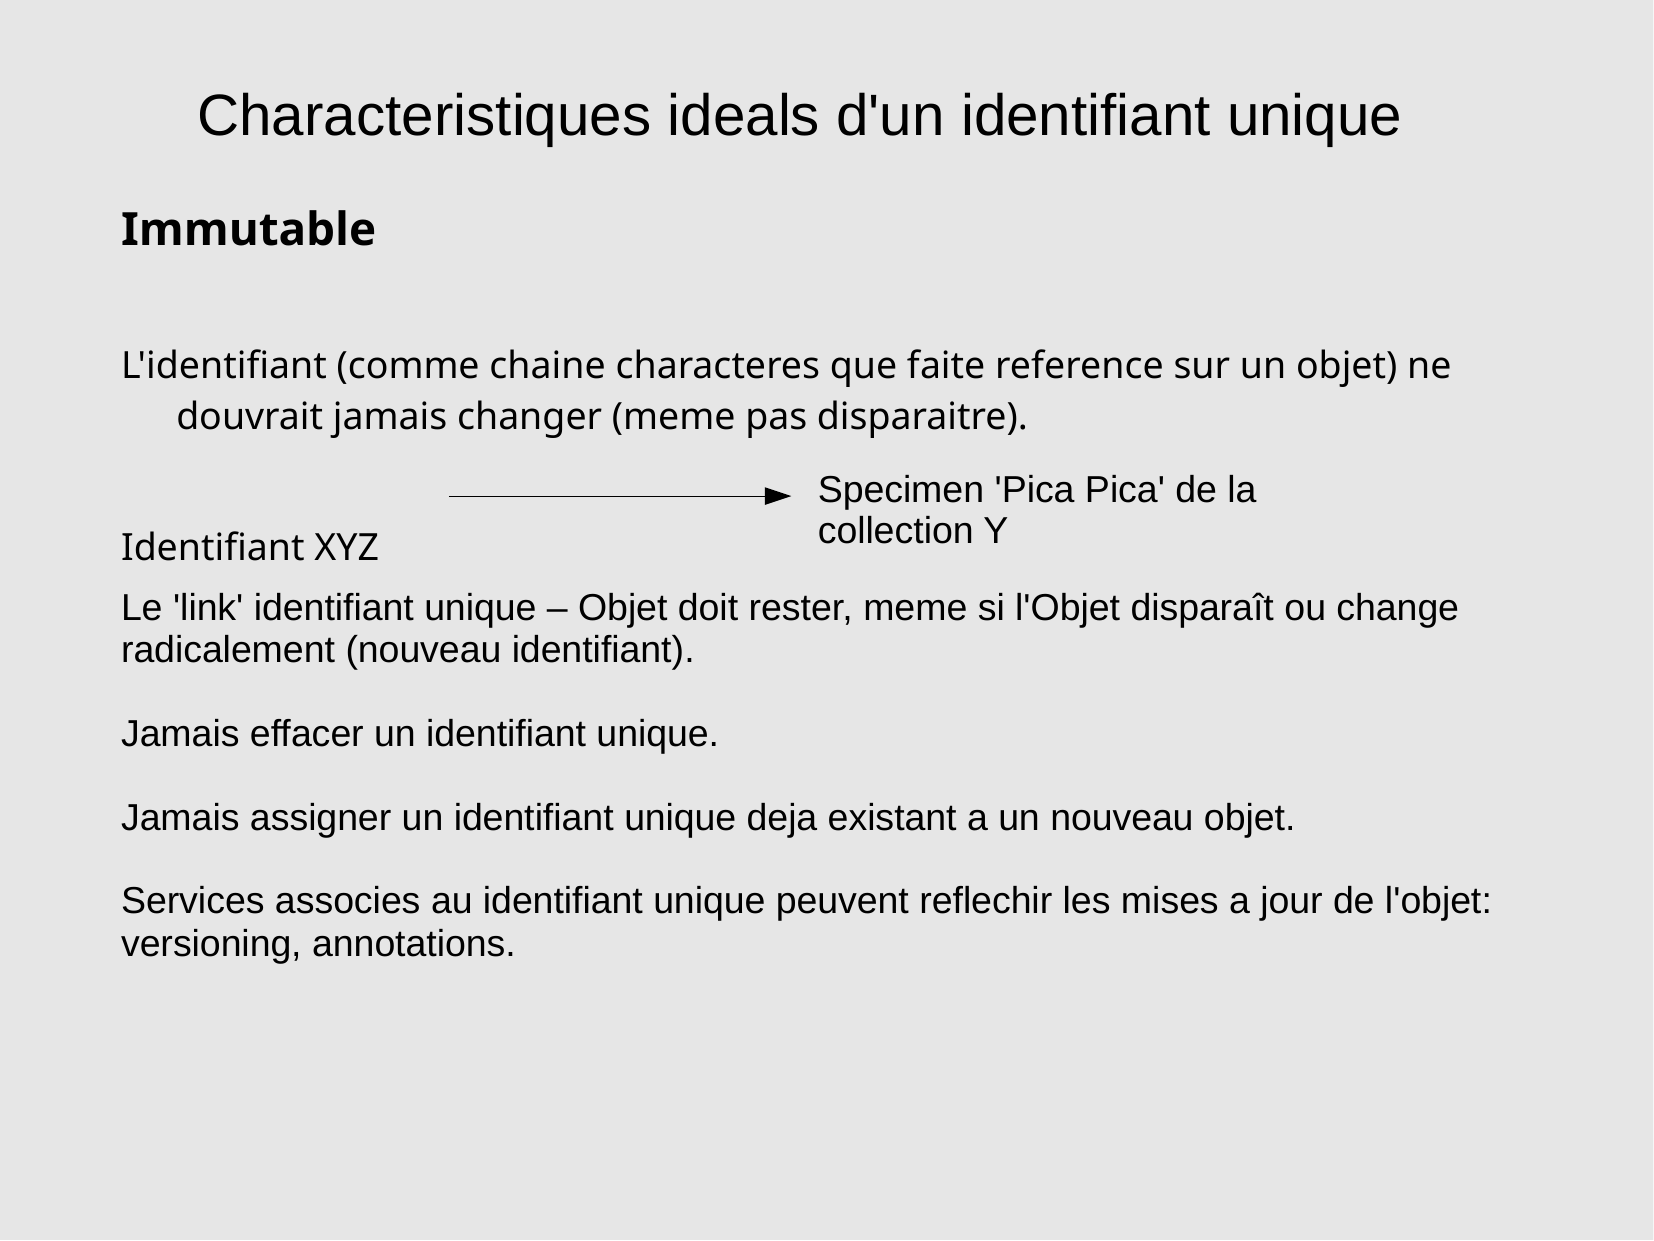

Characteristiques ideals d'un identifiant unique
Immutable
L'identifiant (comme chaine characteres que faite reference sur un objet) ne douvrait jamais changer (meme pas disparaitre).
Identifiant XYZ
Specimen 'Pica Pica' de la collection Y
Le 'link' identifiant unique – Objet doit rester, meme si l'Objet disparaît ou change radicalement (nouveau identifiant).
Jamais effacer un identifiant unique.
Jamais assigner un identifiant unique deja existant a un nouveau objet.
Services associes au identifiant unique peuvent reflechir les mises a jour de l'objet: versioning, annotations.